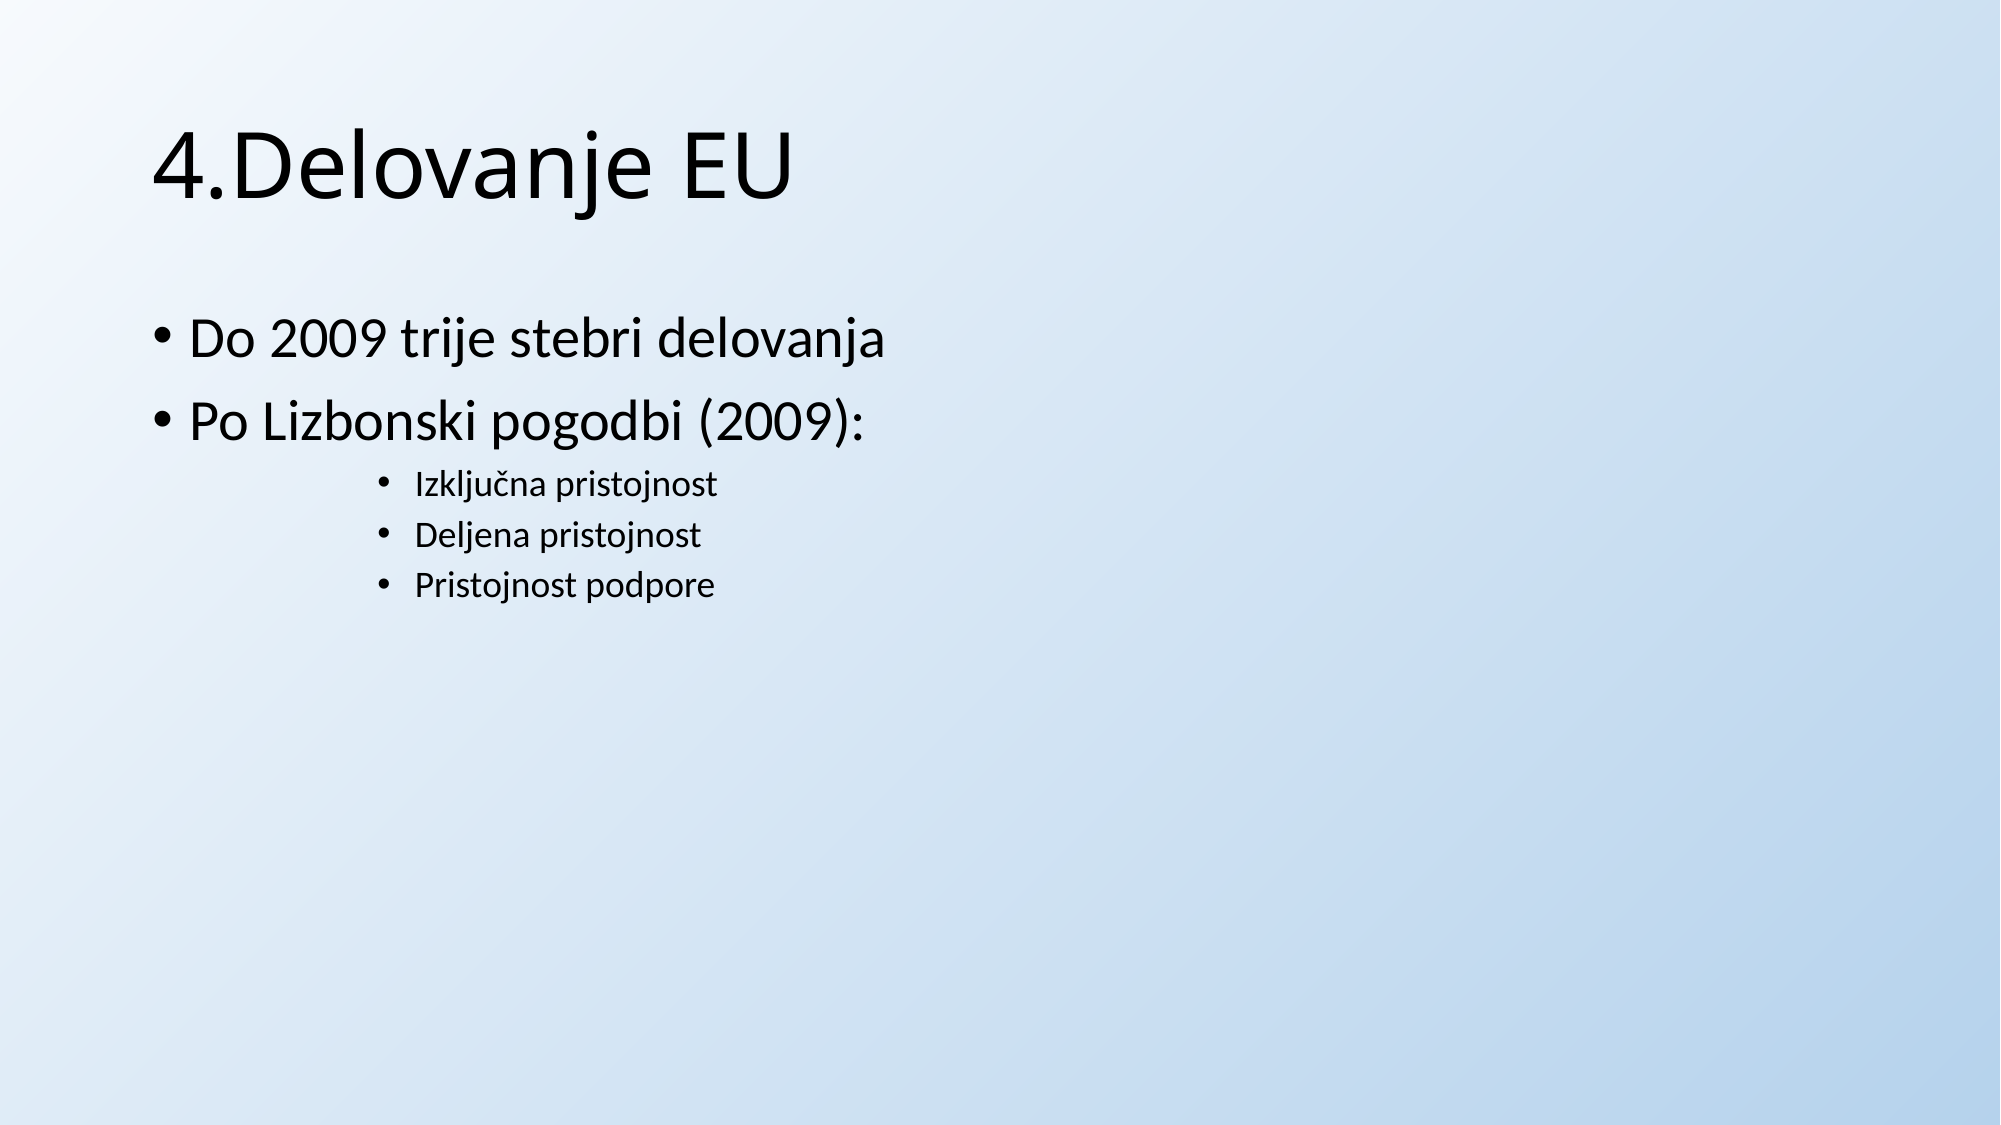

# 4.Delovanje EU
Do 2009 trije stebri delovanja
Po Lizbonski pogodbi (2009):
Izključna pristojnost
Deljena pristojnost
Pristojnost podpore